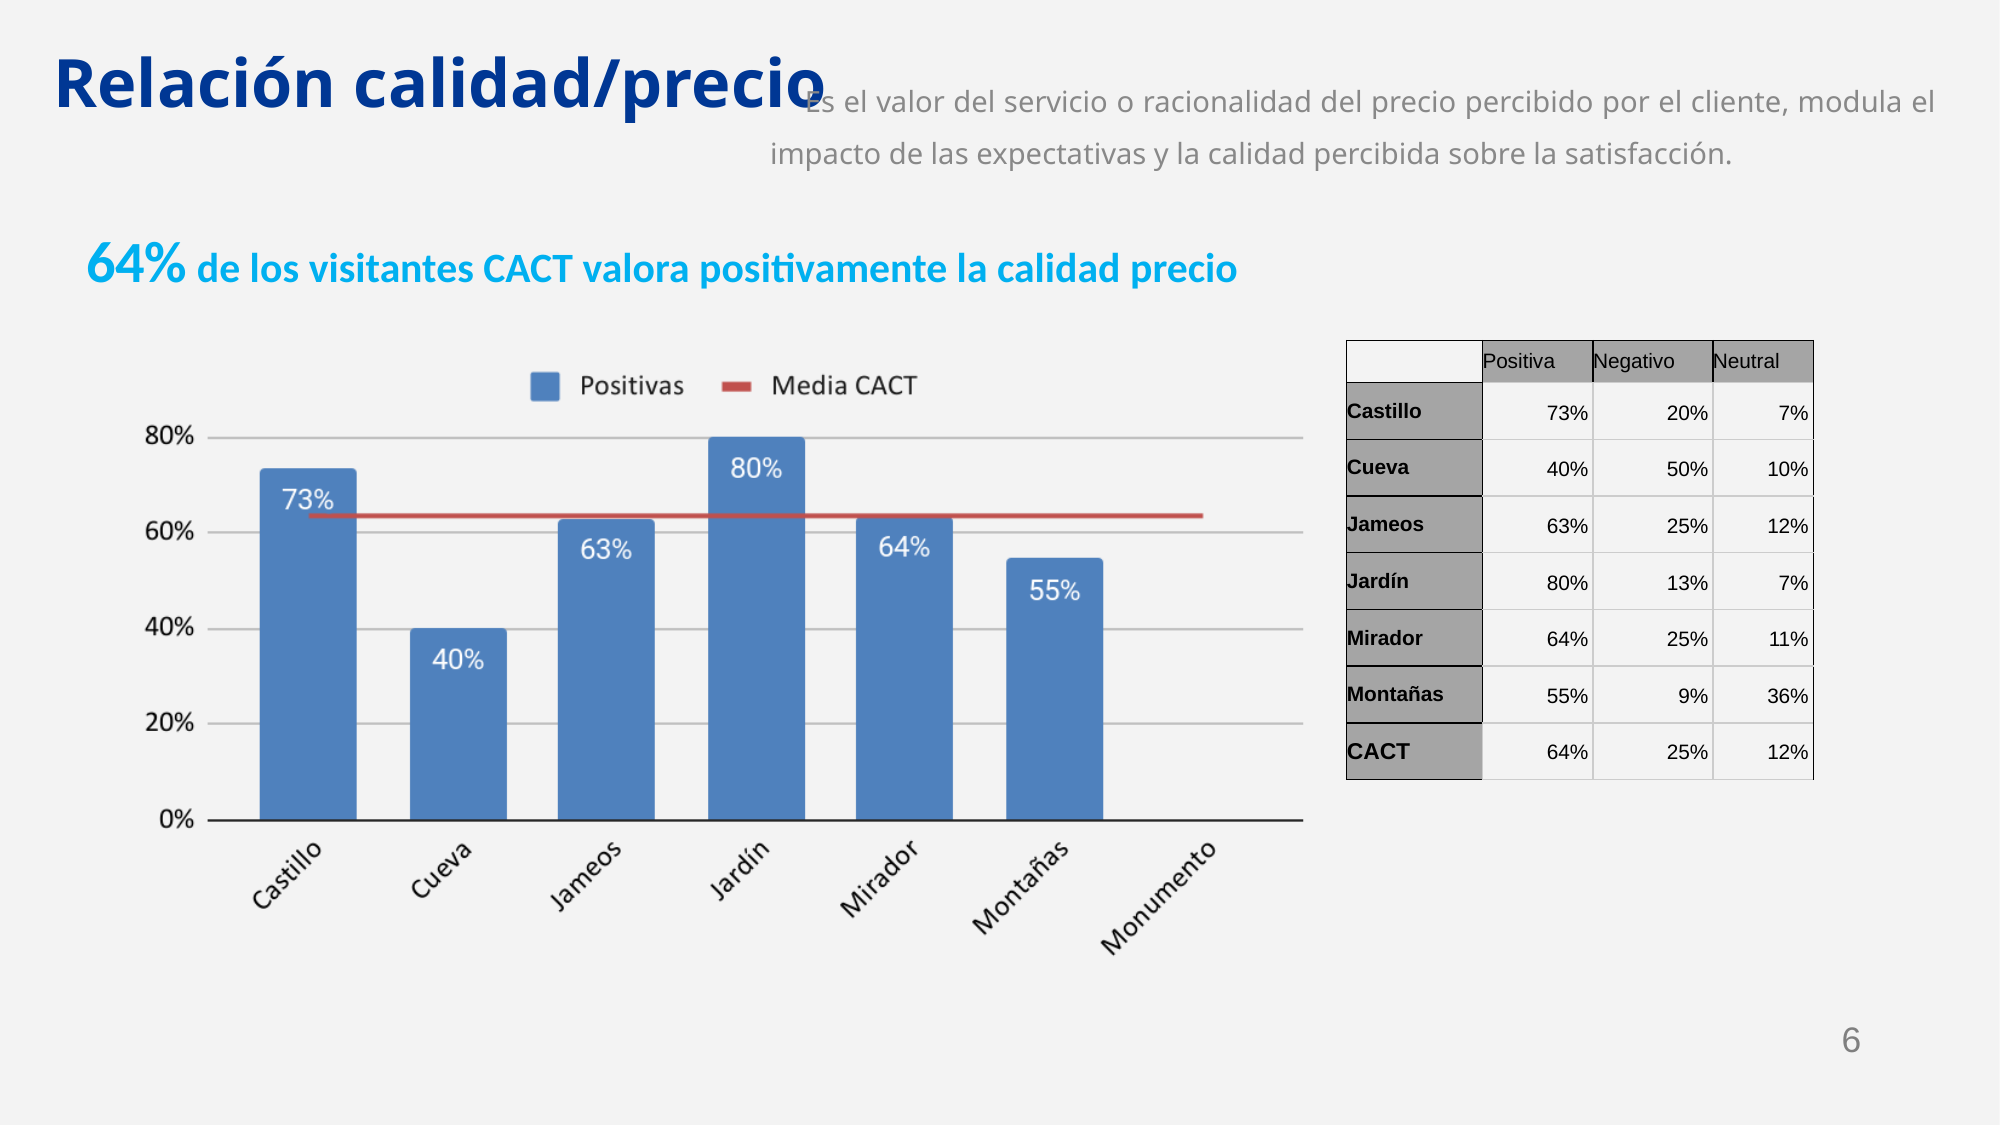

Relación calidad/precio
 Es el valor del servicio o racionalidad del precio percibido por el cliente, modula el impacto de las expectativas y la calidad percibida sobre la satisfacción.
64% de los visitantes CACT valora positivamente la calidad precio
| | Positiva | Negativo | Neutral |
| --- | --- | --- | --- |
| Castillo | 73% | 20% | 7% |
| Cueva | 40% | 50% | 10% |
| Jameos | 63% | 25% | 12% |
| Jardín | 80% | 13% | 7% |
| Mirador | 64% | 25% | 11% |
| Montañas | 55% | 9% | 36% |
| CACT | 64% | 25% | 12% |